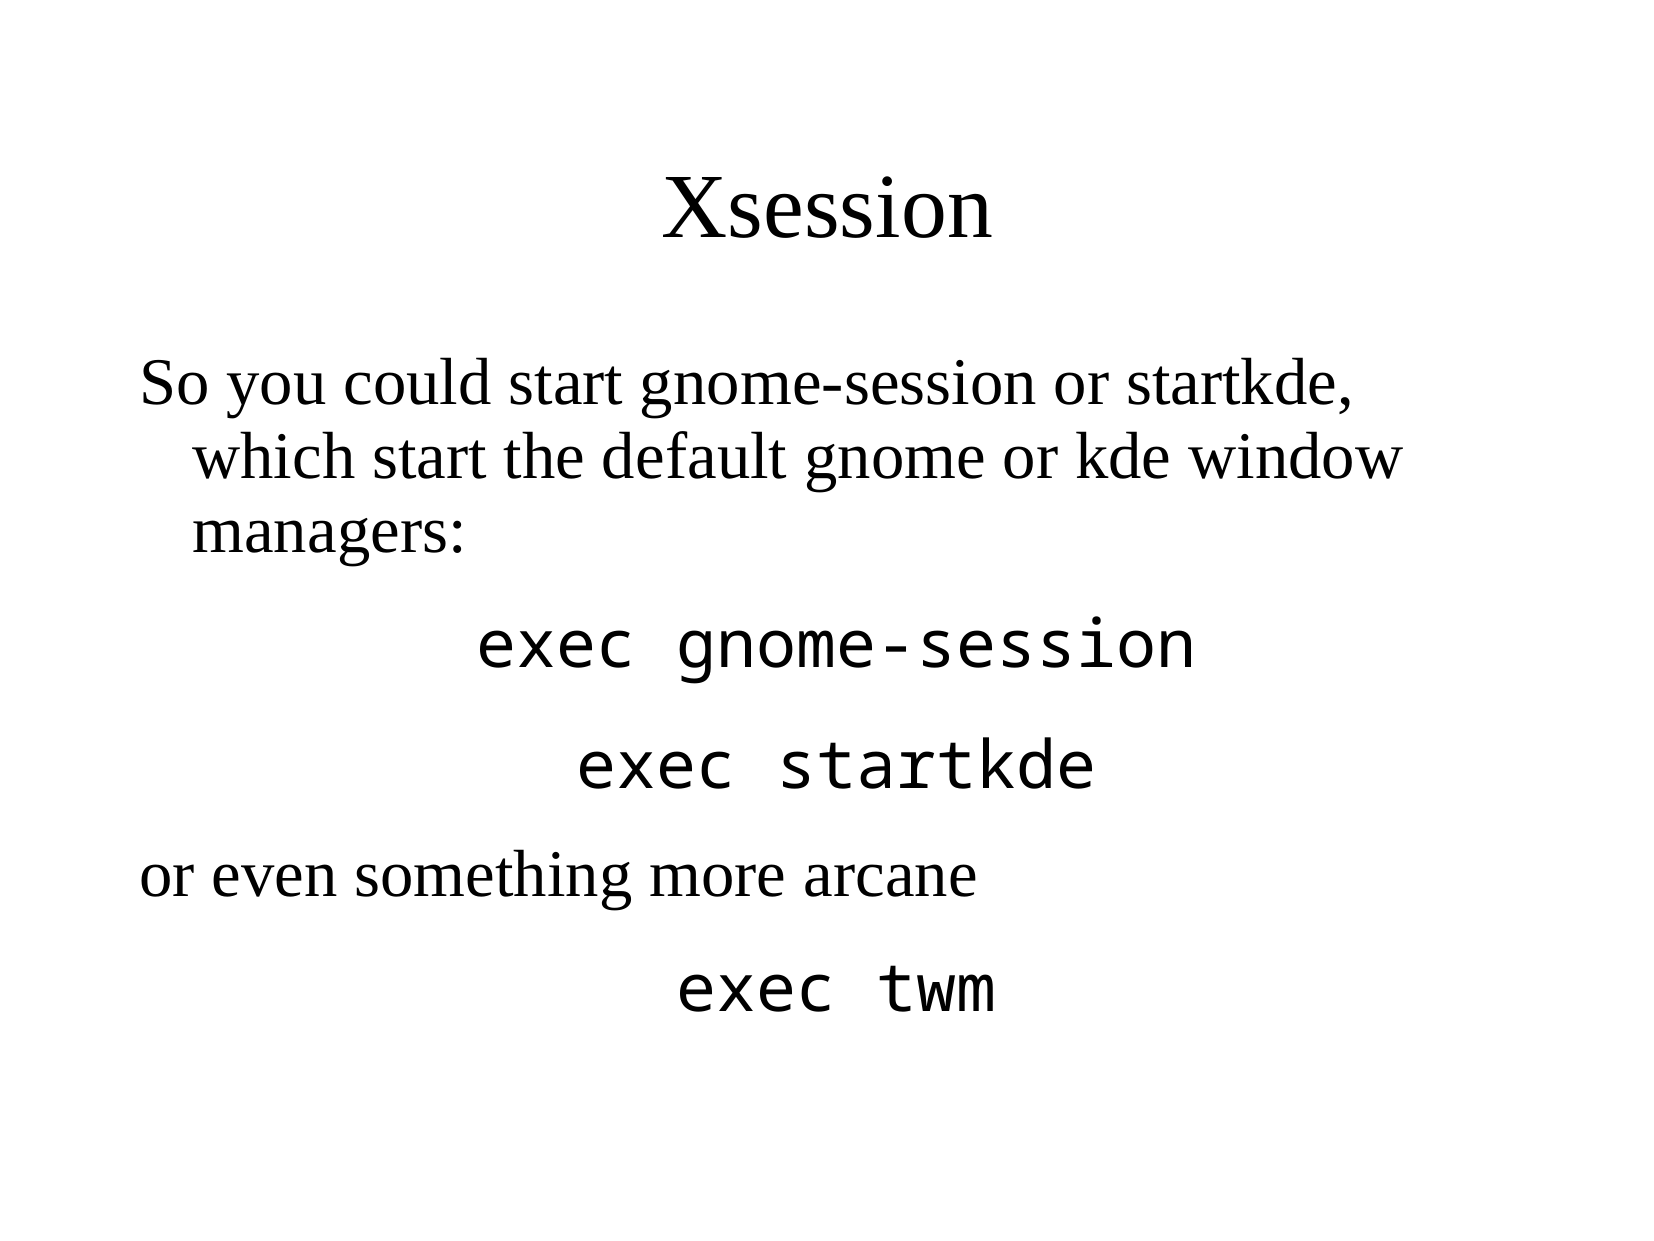

# Xsession
So you could start gnome-session or startkde, which start the default gnome or kde window managers:
exec gnome-session
exec startkde
or even something more arcane
exec twm